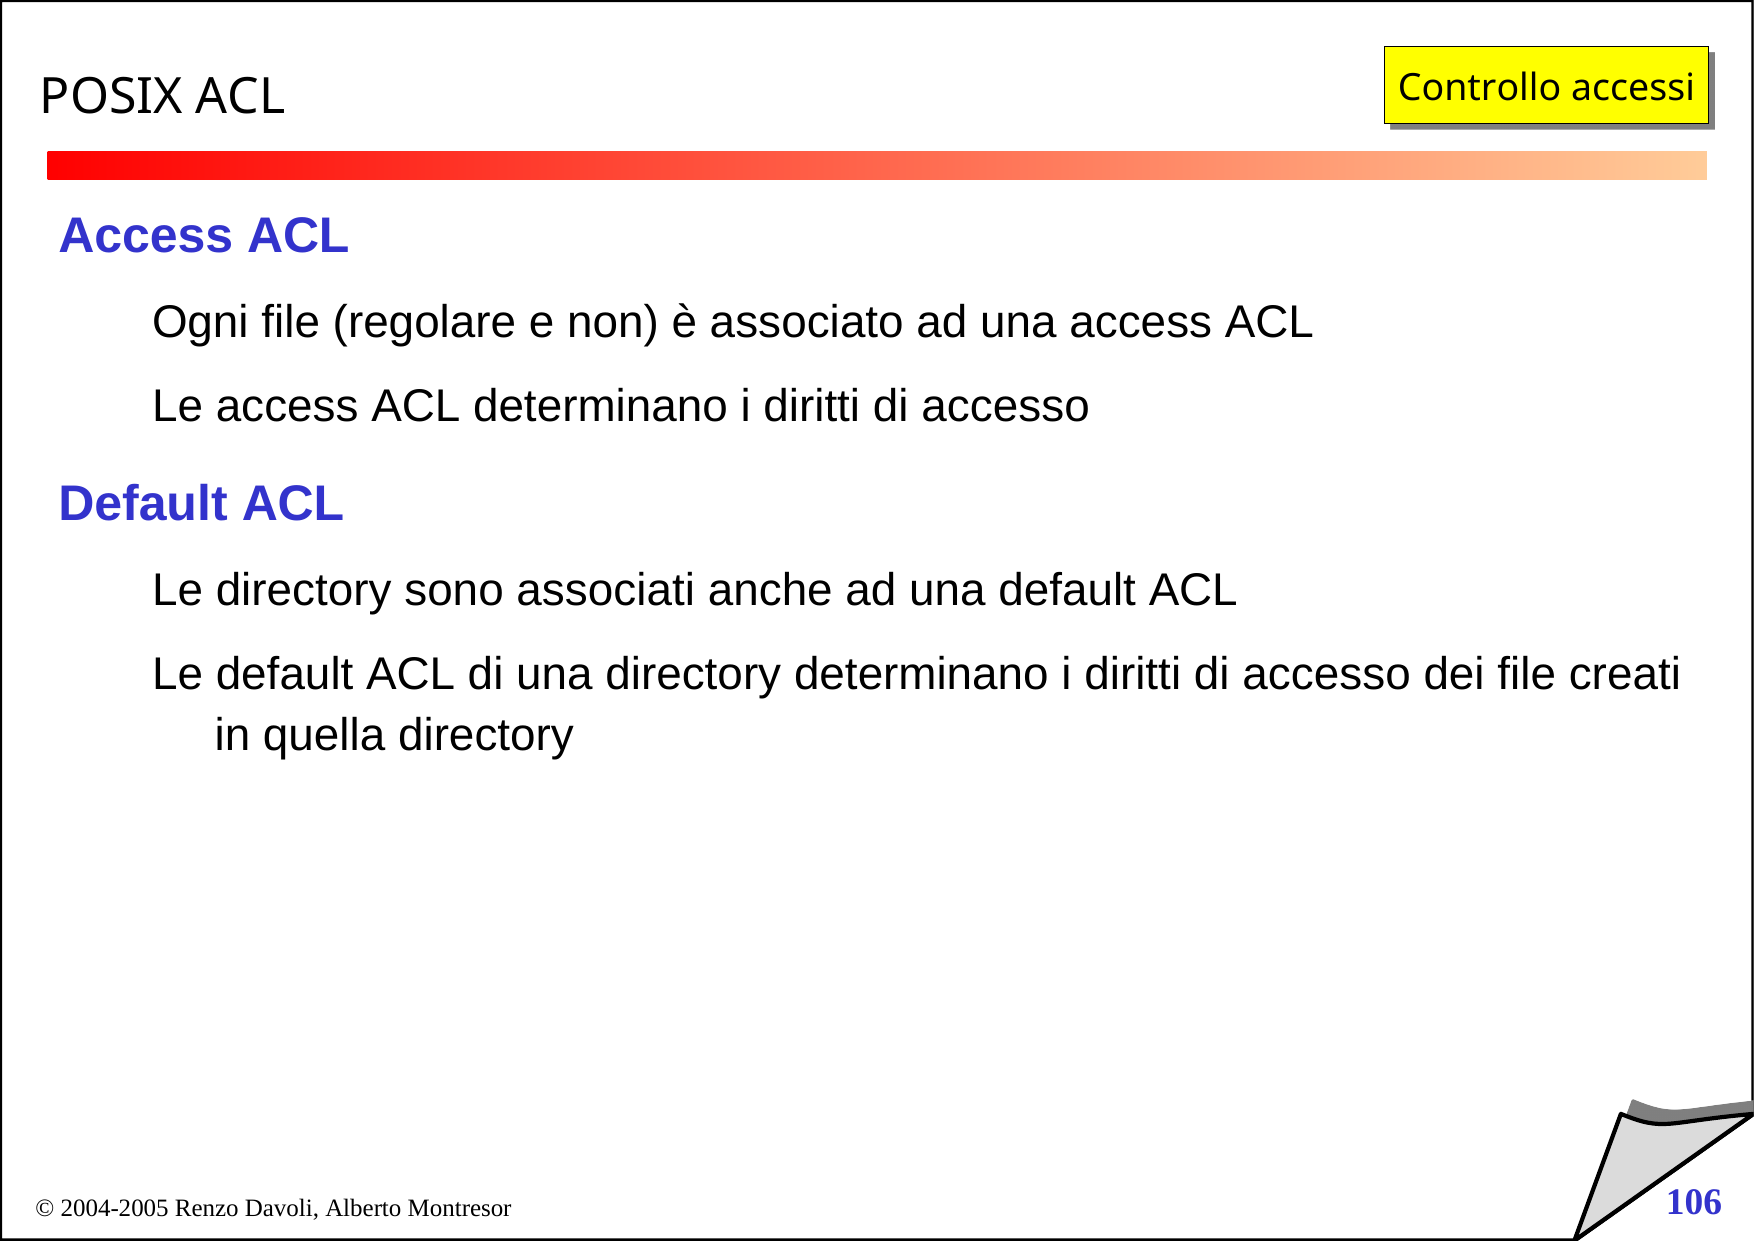

Controllo accessi
# POSIX ACL
Access ACL
Ogni file (regolare e non) è associato ad una access ACL
Le access ACL determinano i diritti di accesso
Default ACL
Le directory sono associati anche ad una default ACL
Le default ACL di una directory determinano i diritti di accesso dei file creati in quella directory